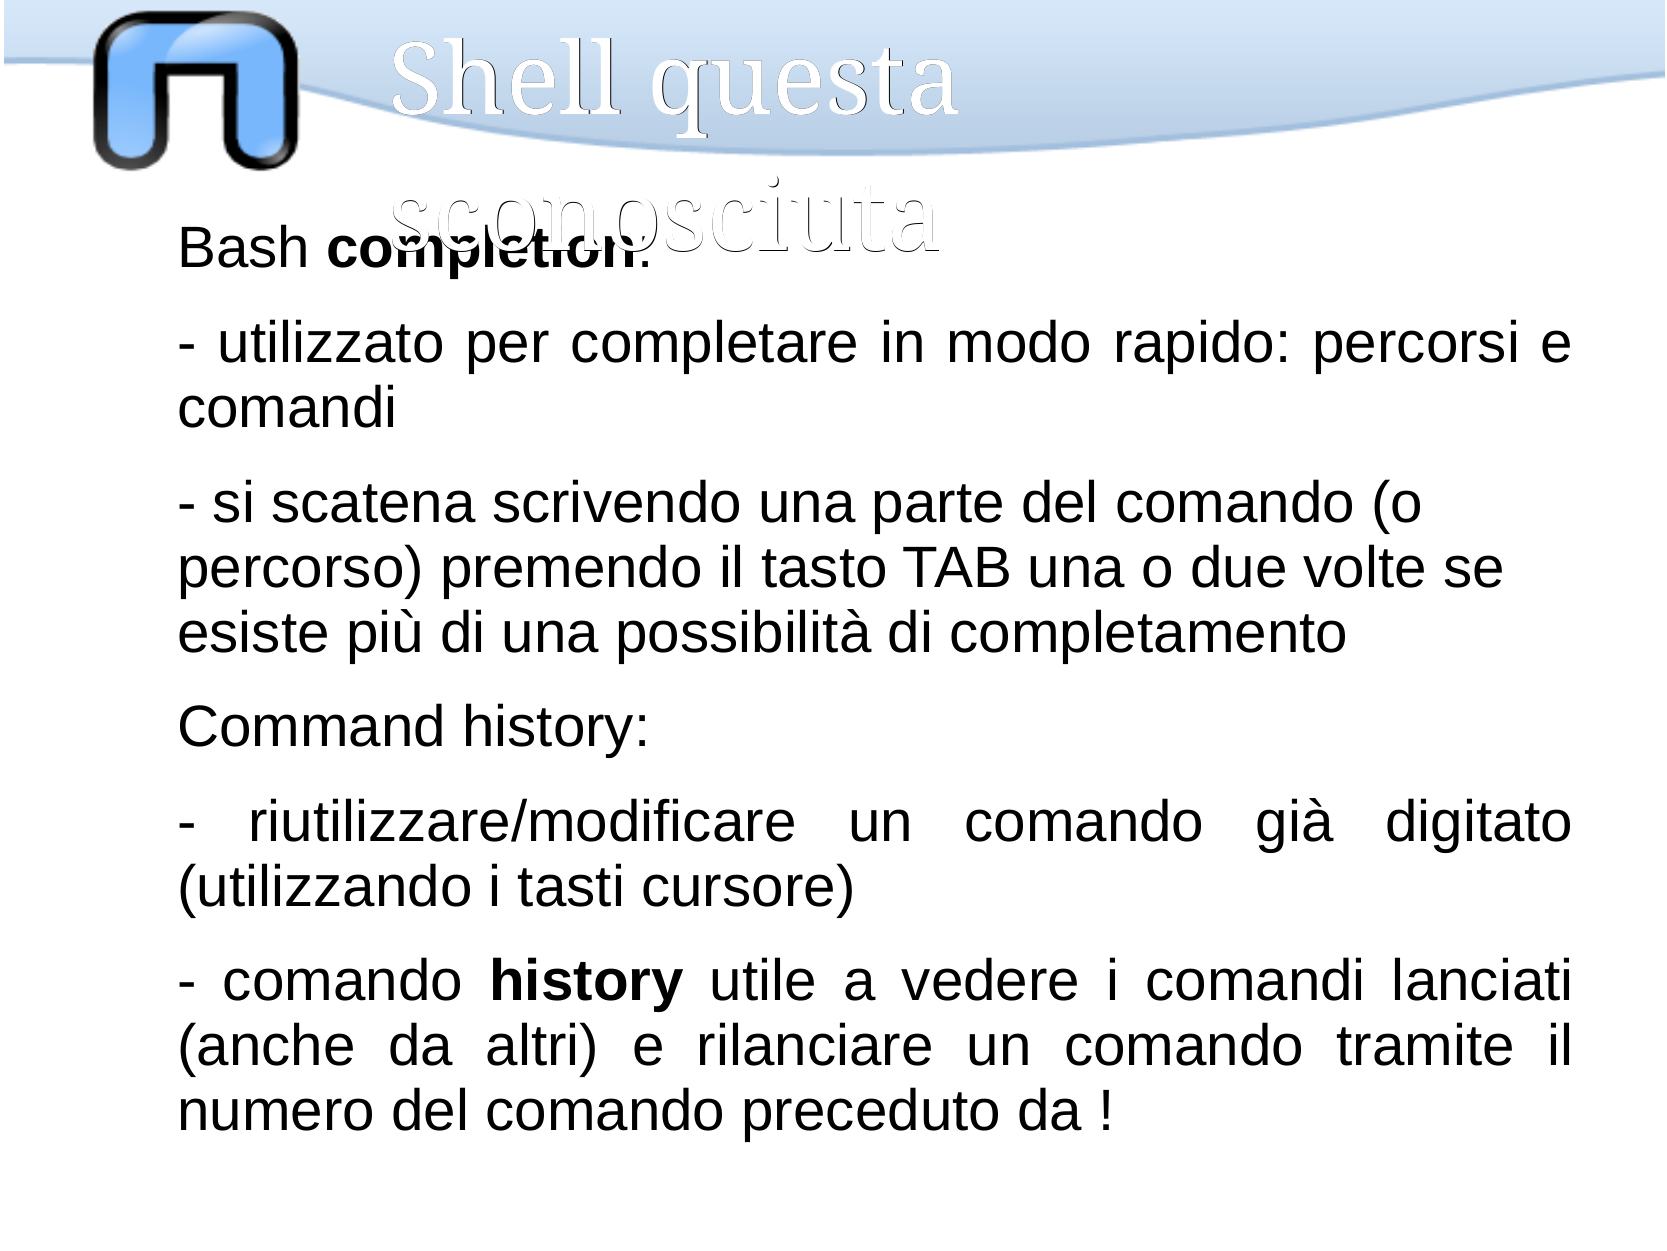

Shell questa sconosciuta
# Bash completion:
- utilizzato per completare in modo rapido: percorsi e comandi
- si scatena scrivendo una parte del comando (o percorso) premendo il tasto TAB una o due volte se esiste più di una possibilità di completamento
Command history:
- riutilizzare/modificare un comando già digitato (utilizzando i tasti cursore)
- comando history utile a vedere i comandi lanciati (anche da altri) e rilanciare un comando tramite il numero del comando preceduto da !